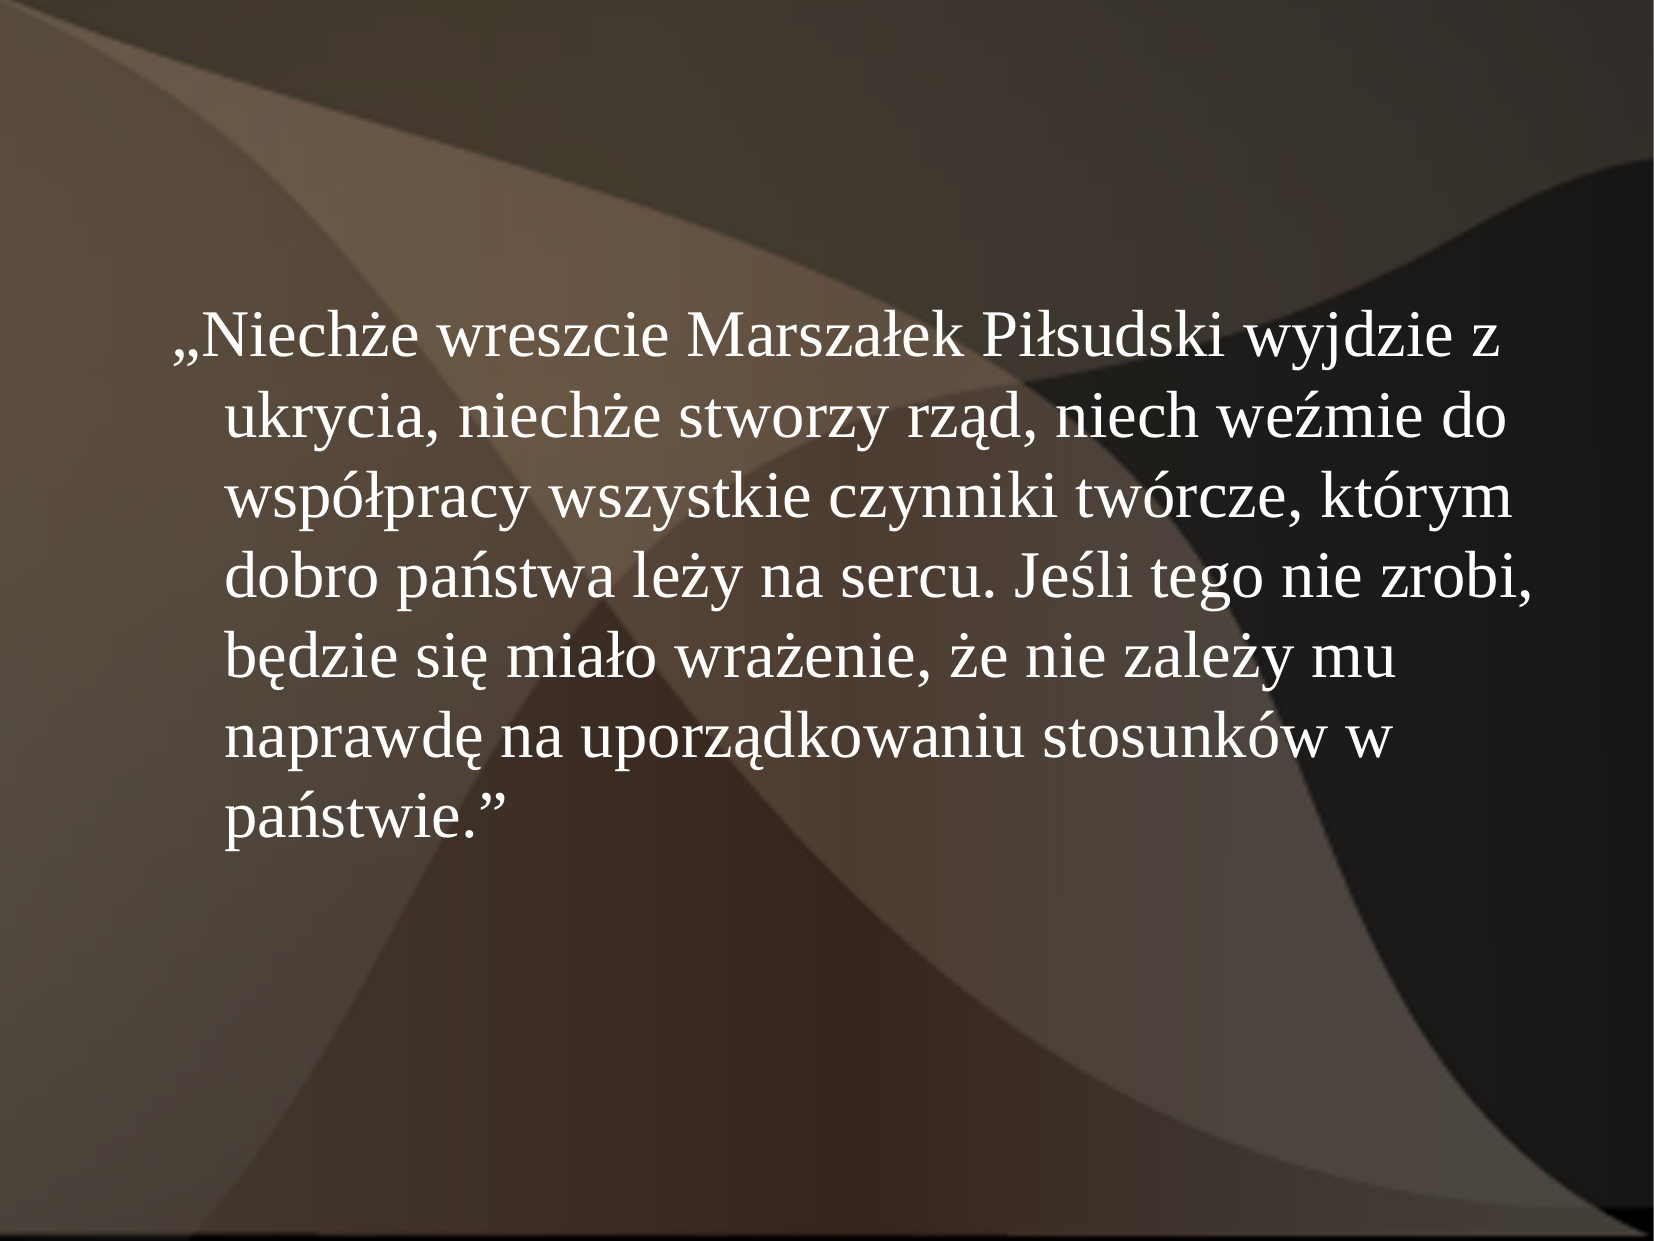

# „Niechże wreszcie Marszałek Piłsudski wyjdzie z ukrycia, niechże stworzy rząd, niech weźmie do współpracy wszystkie czynniki twórcze, którym dobro państwa leży na sercu. Jeśli tego nie zrobi, będzie się miało wrażenie, że nie zależy mu naprawdę na uporządkowaniu stosunków w państwie.”